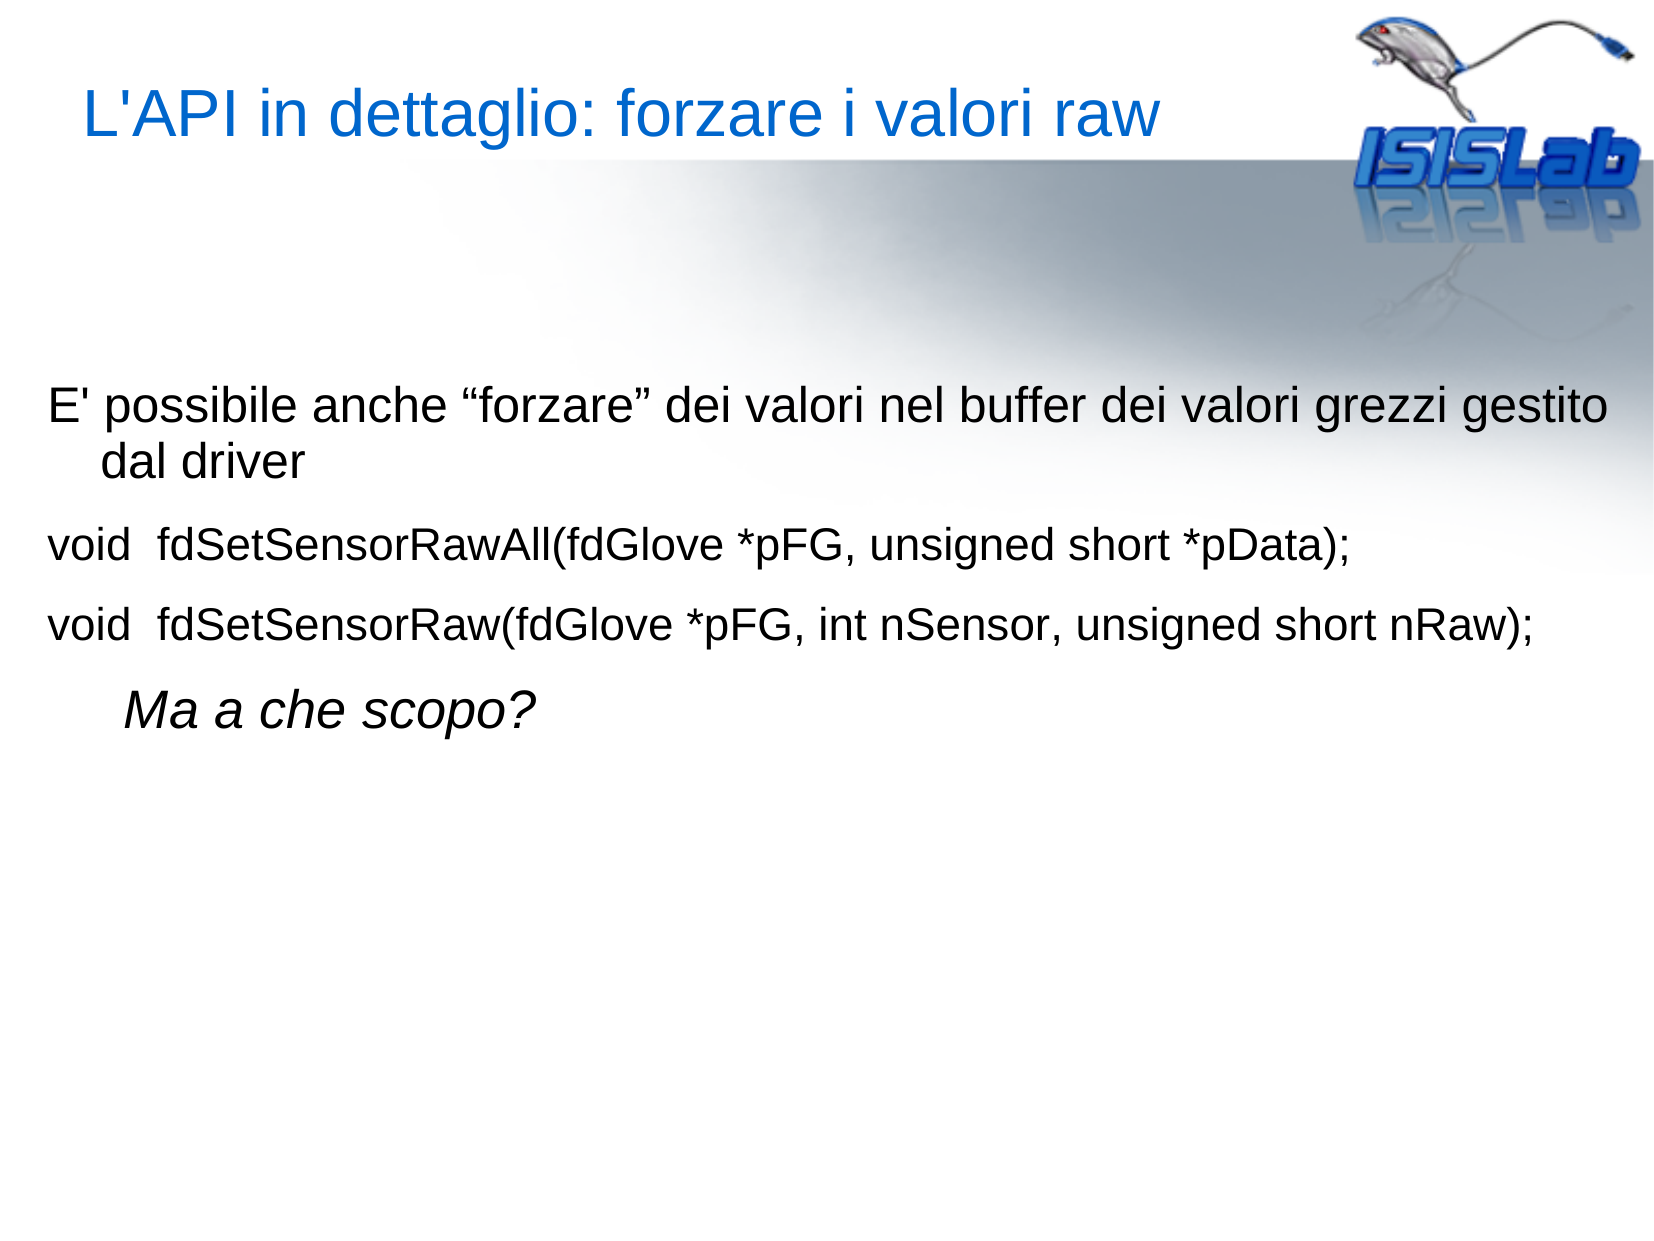

# L'API in dettaglio: forzare i valori raw
E' possibile anche “forzare” dei valori nel buffer dei valori grezzi gestito dal driver
void fdSetSensorRawAll(fdGlove *pFG, unsigned short *pData);
void fdSetSensorRaw(fdGlove *pFG, int nSensor, unsigned short nRaw);
Ma a che scopo?